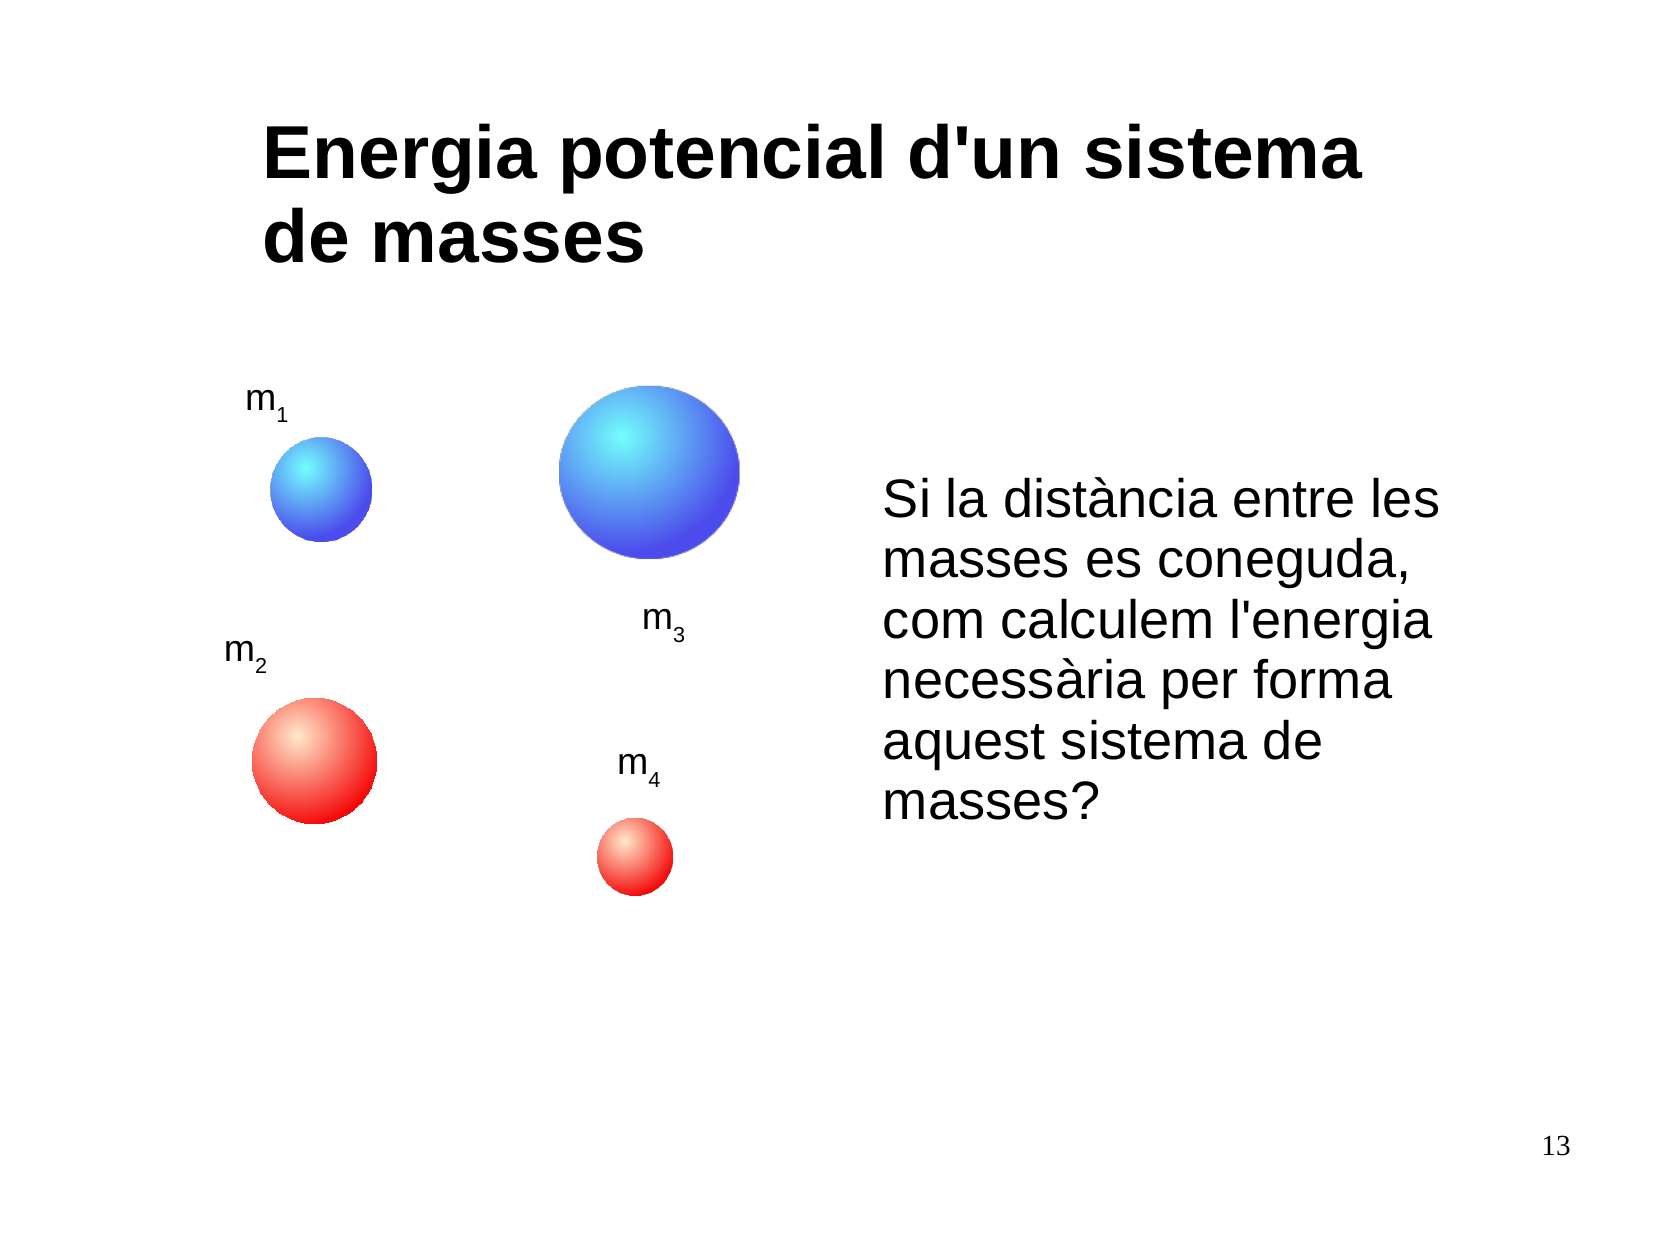

Energia potencial d'un sistema de masses
m1
Si la distància entre les masses es coneguda, com calculem l'energia necessària per forma aquest sistema de masses?
m3
m2
m4
13